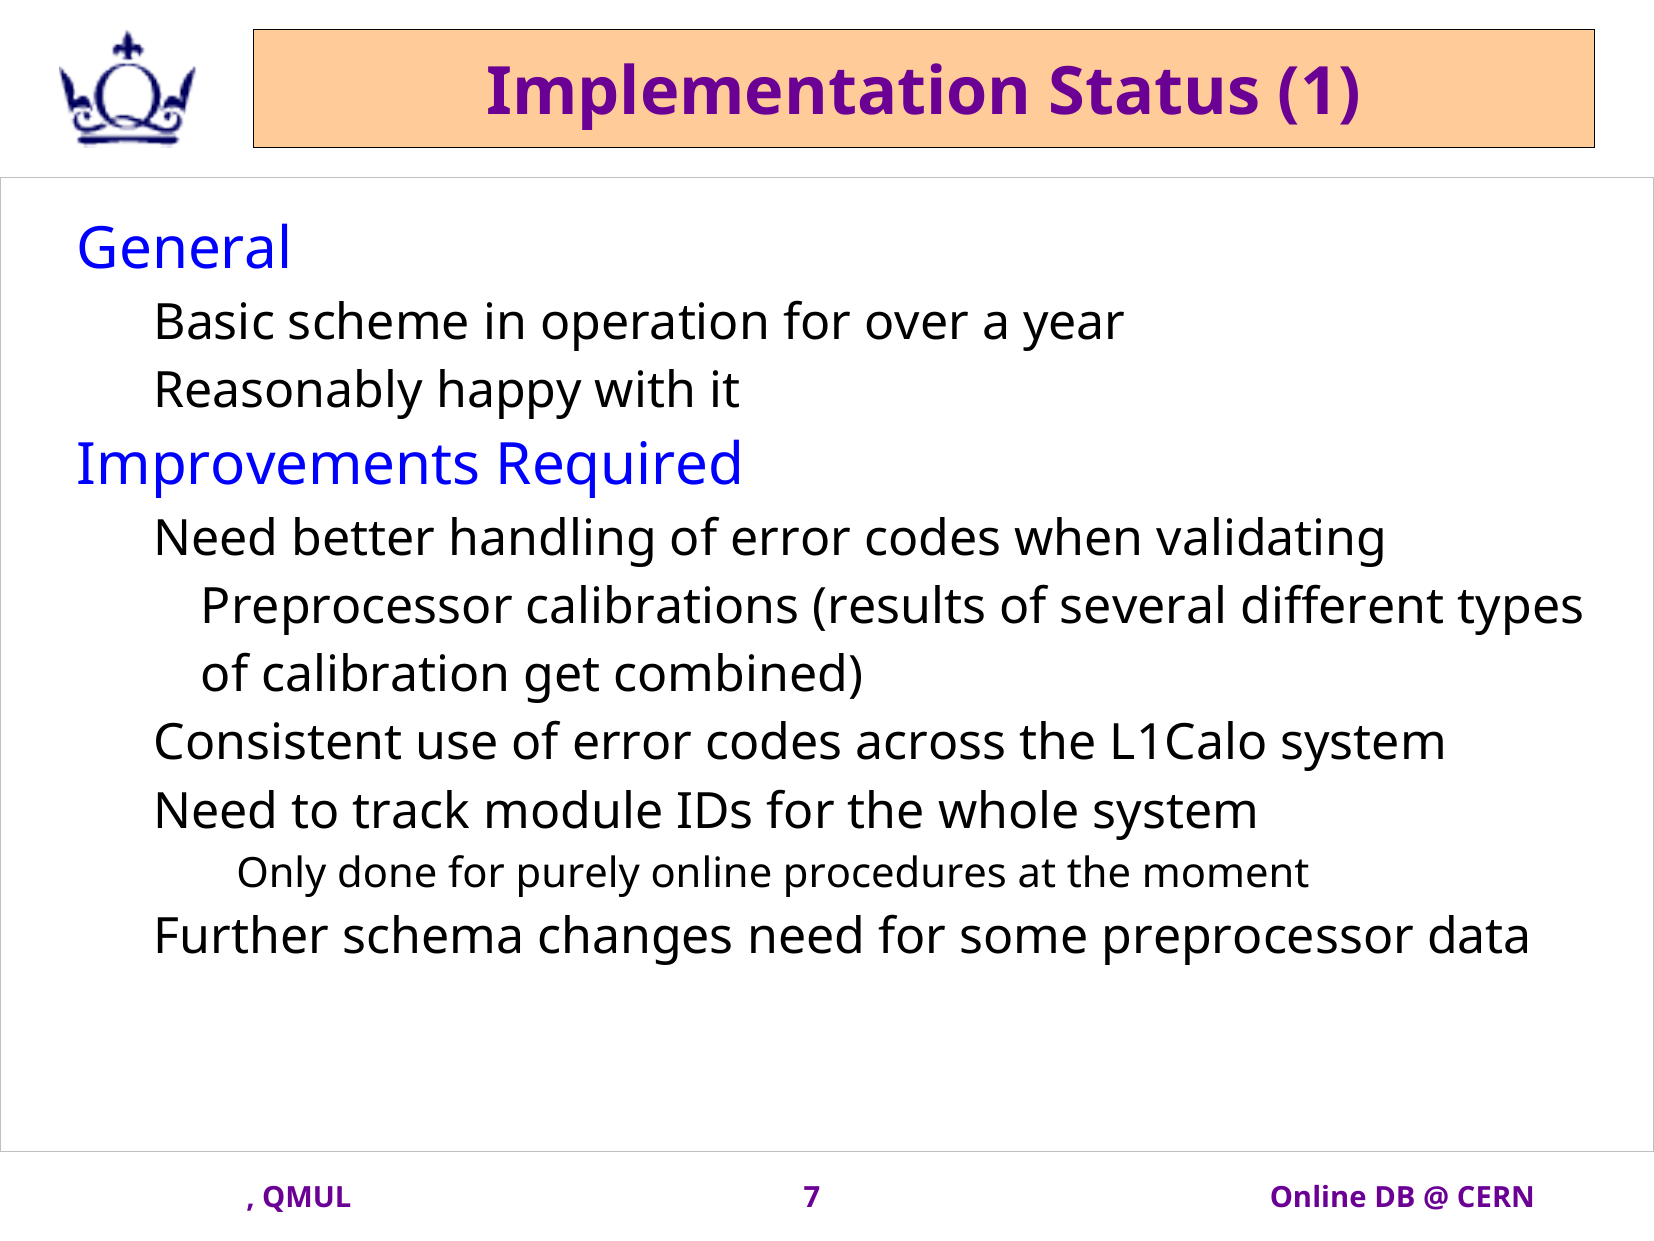

# Implementation Status (1)
General
Basic scheme in operation for over a year
Reasonably happy with it
Improvements Required
Need better handling of error codes when validating Preprocessor calibrations (results of several different types of calibration get combined)
Consistent use of error codes across the L1Calo system
Need to track module IDs for the whole system
Only done for purely online procedures at the moment
Further schema changes need for some preprocessor data